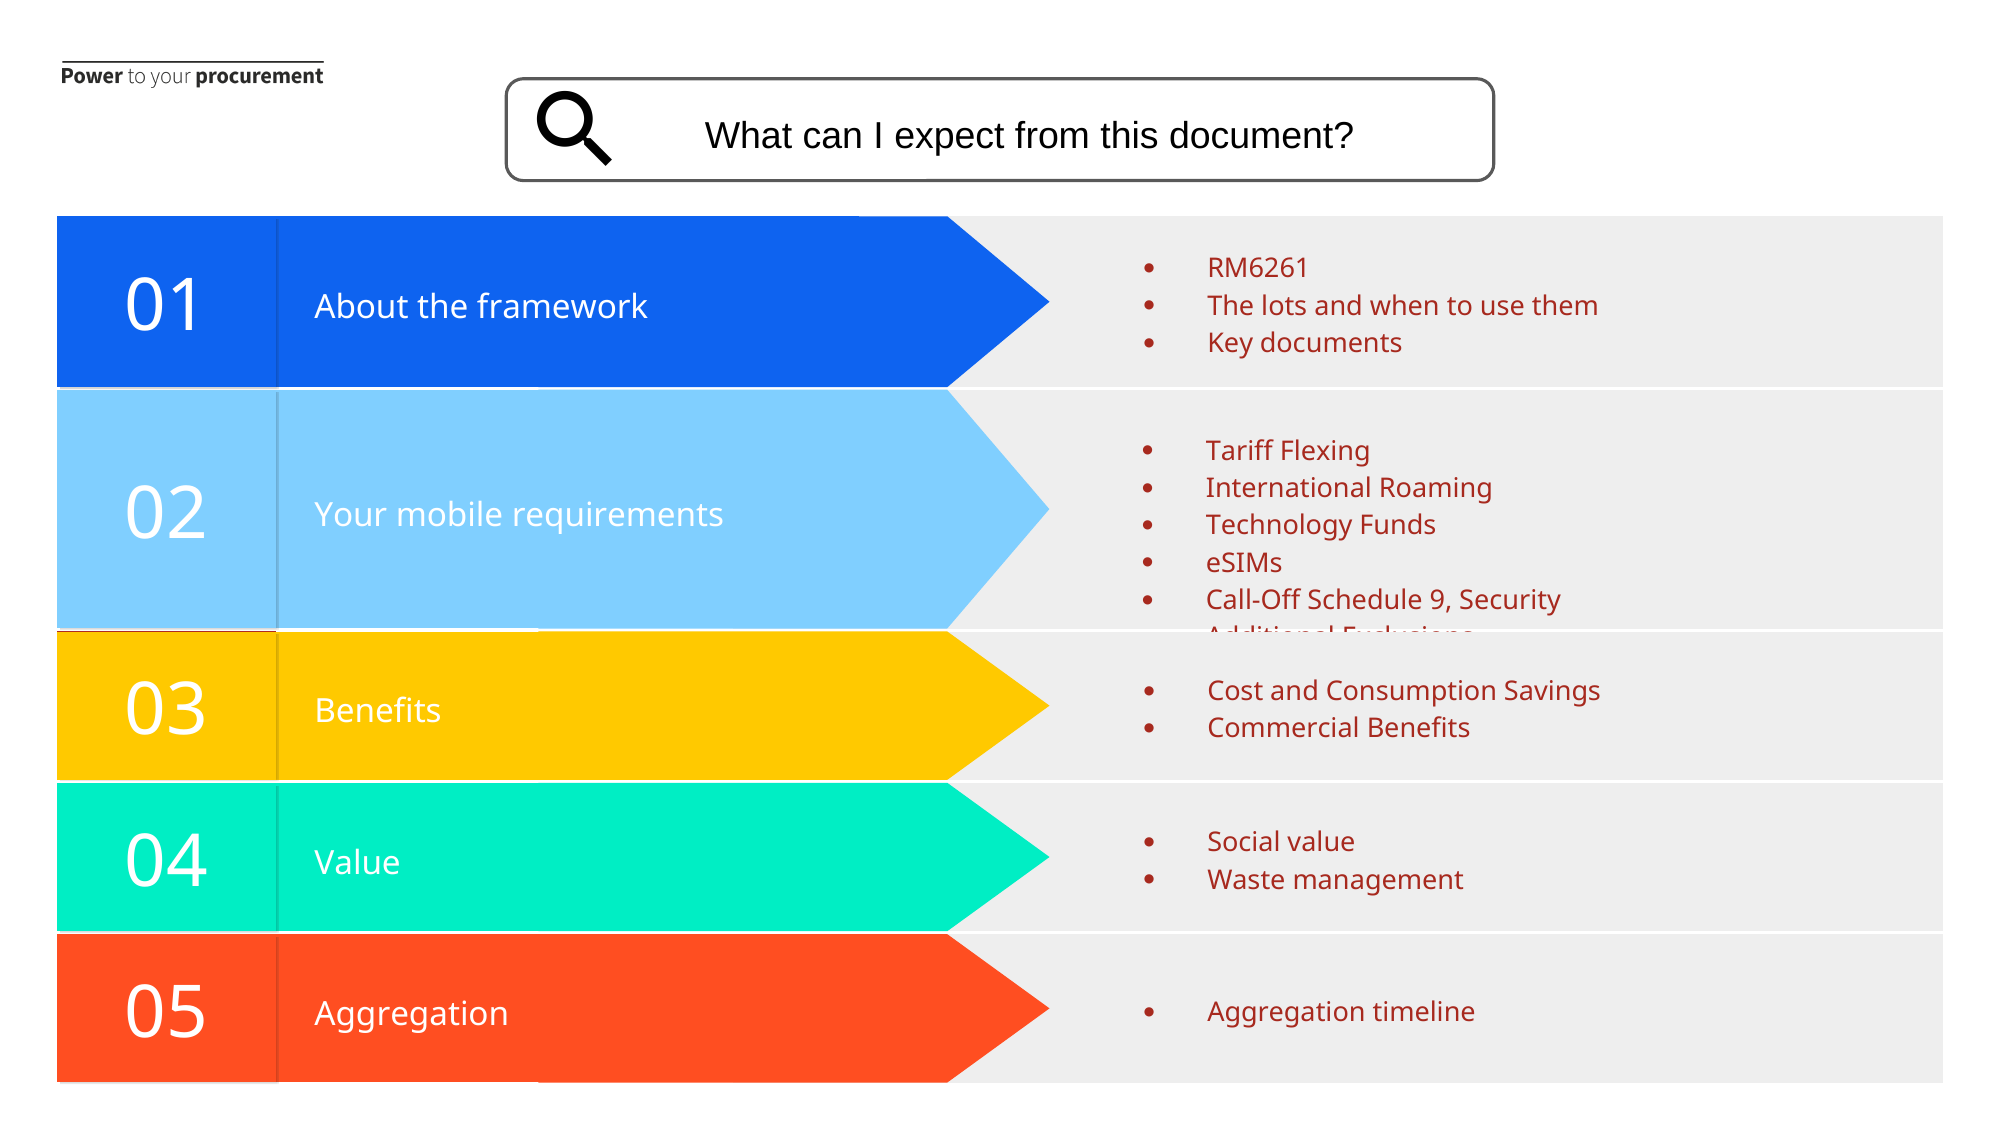

What can I expect from this document?
01
RM6261
The lots and when to use them
Key documents
About the framework
02
Tariff Flexing
International Roaming
Technology Funds
eSIMs
Call-Off Schedule 9, Security
Additional Exclusions
Your mobile requirements
03
Cost and Consumption Savings
Commercial Benefits
Benefits
04
Social value
Waste management
Value
05
Aggregation timeline
Aggregation